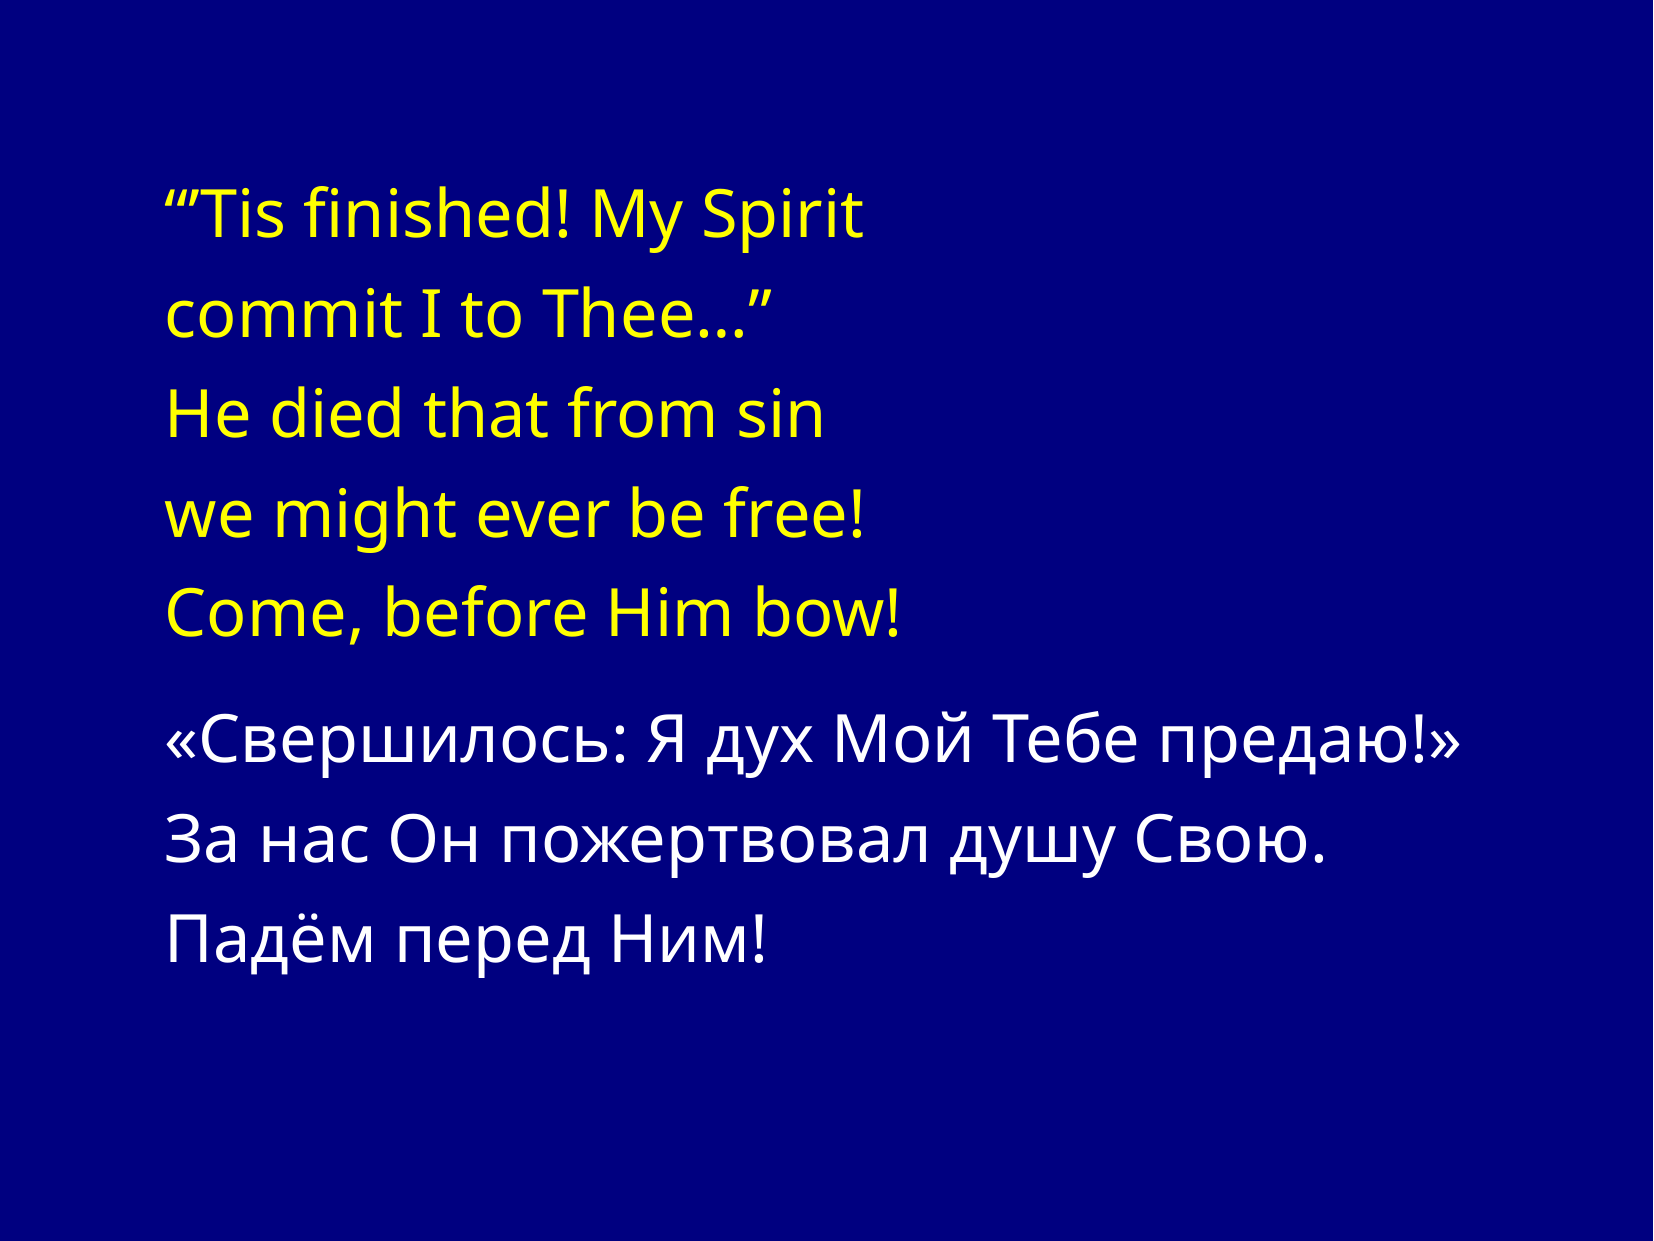

“’Tis finished! My Spirit
	commit I to Thee…”
	He died that from sin
	we might ever be free!
	Come, before Him bow!
	«Свершилось: Я дух Мой Тебе предаю!»
	За нас Он пожертвовал душу Свою.
	Падём перед Ним!